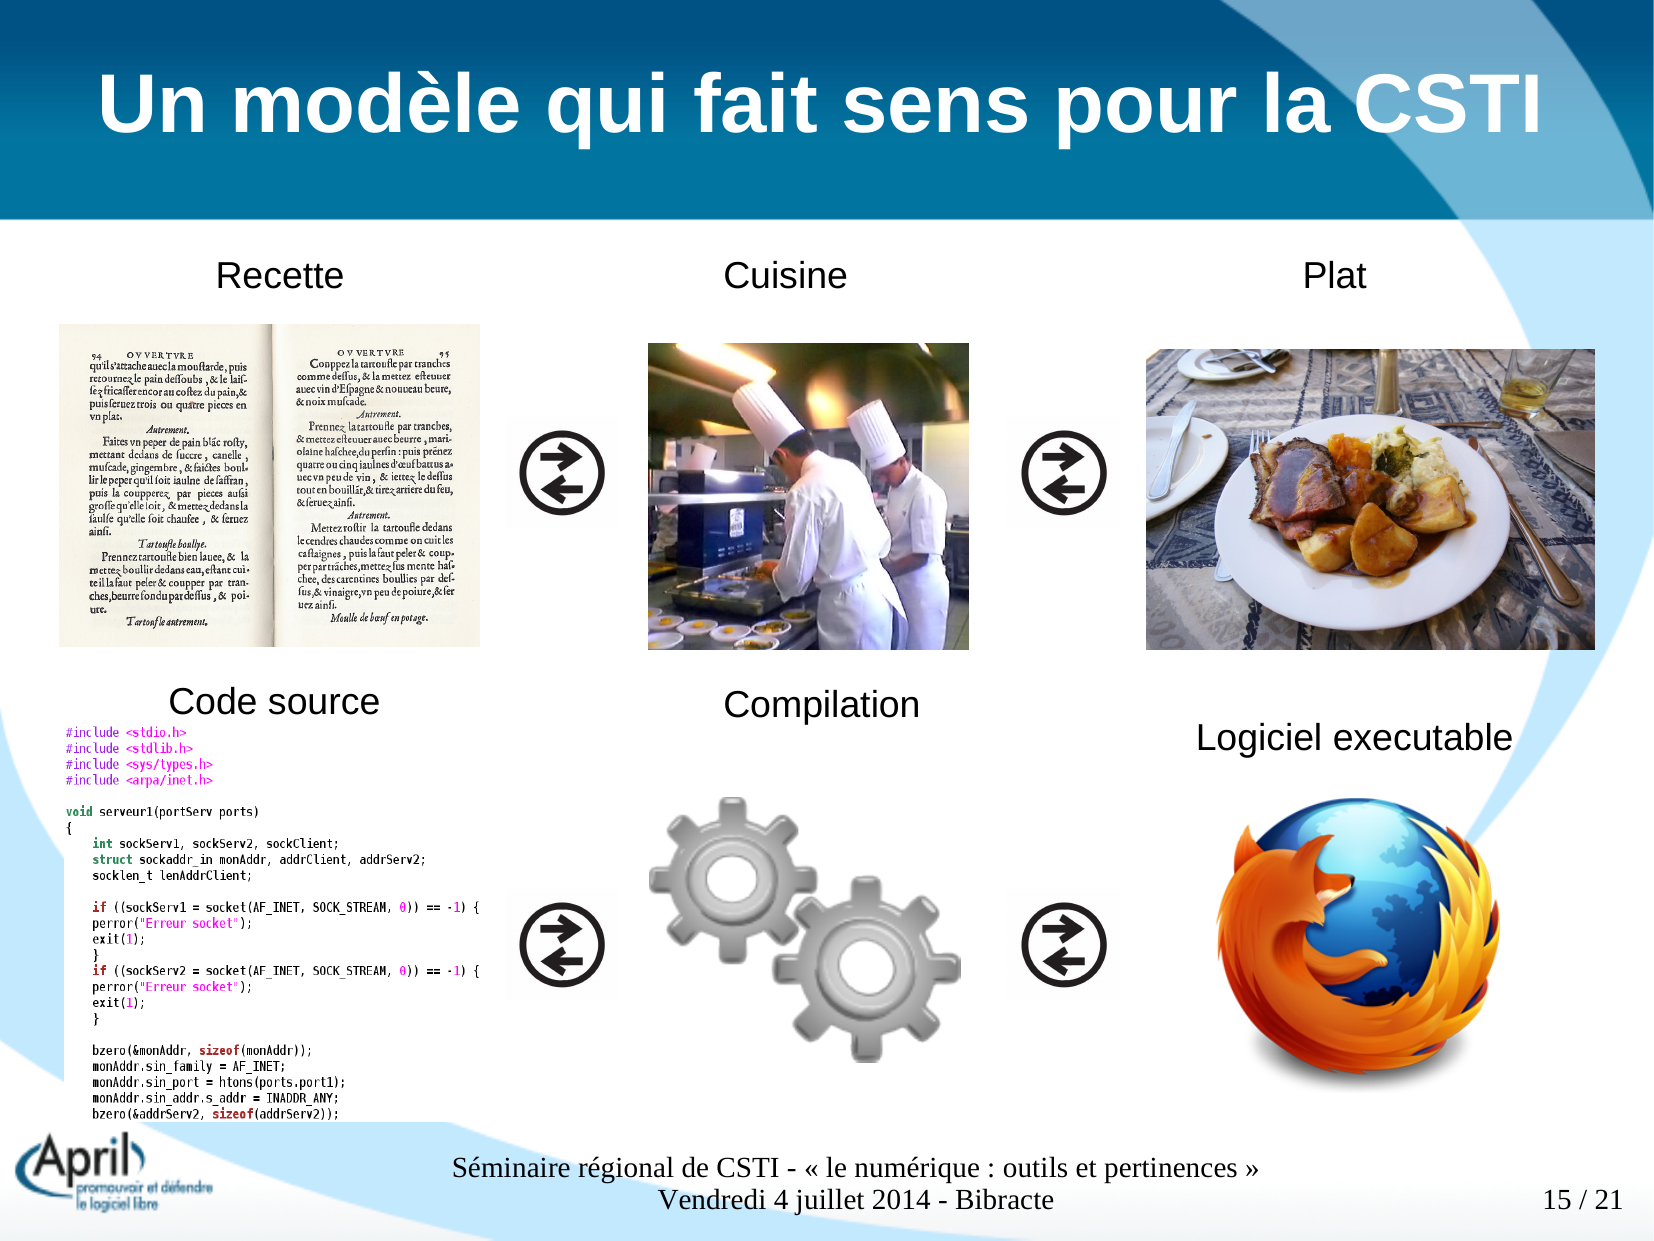

# Un modèle qui fait sens pour la CSTI
Recette
Cuisine
Plat
Code source
Compilation
Logiciel executable
L'informatique libre
15